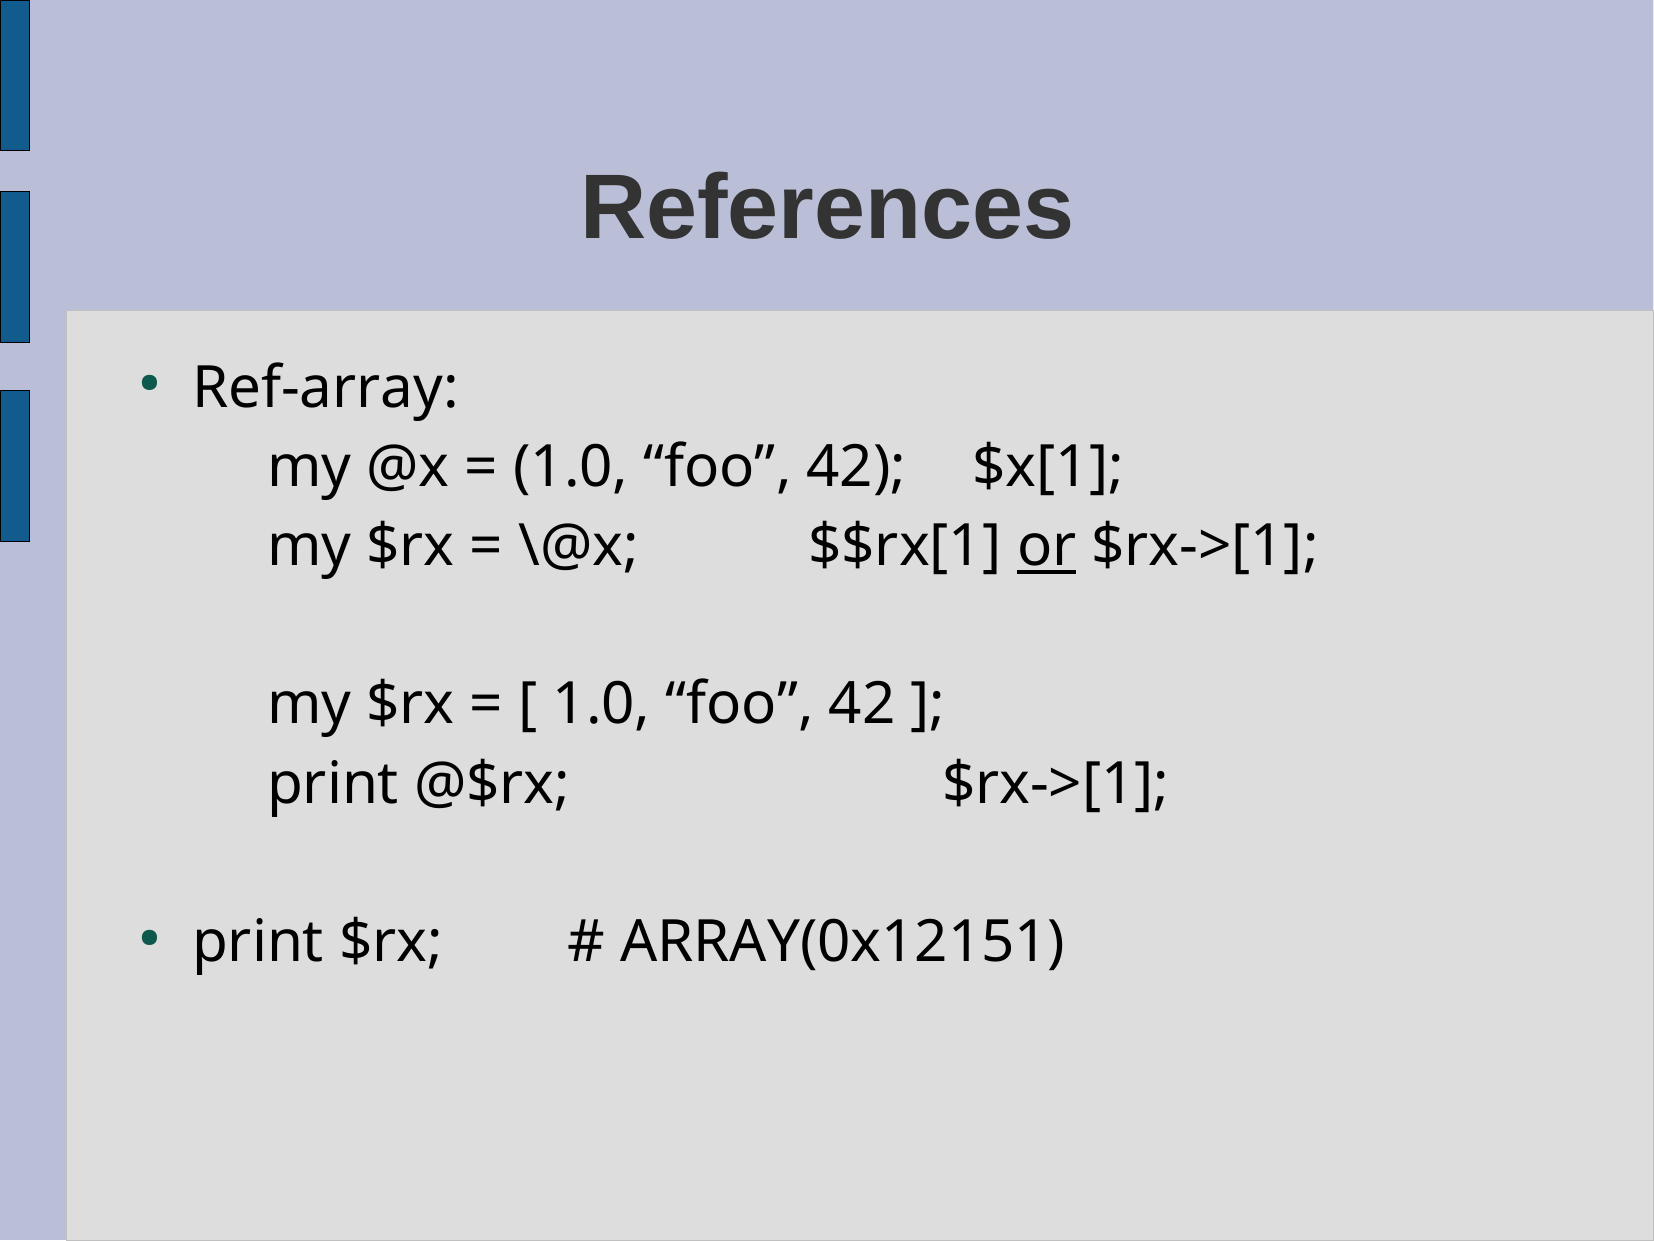

# References
Ref-array:
	my @x = (1.0, “foo”, 42);	 $x[1];
	my $rx = \@x;		 $$rx[1] or $rx->[1];
	my $rx = [ 1.0, “foo”, 42 ];
	print @$rx;					$rx->[1];
print $rx;		# ARRAY(0x12151)